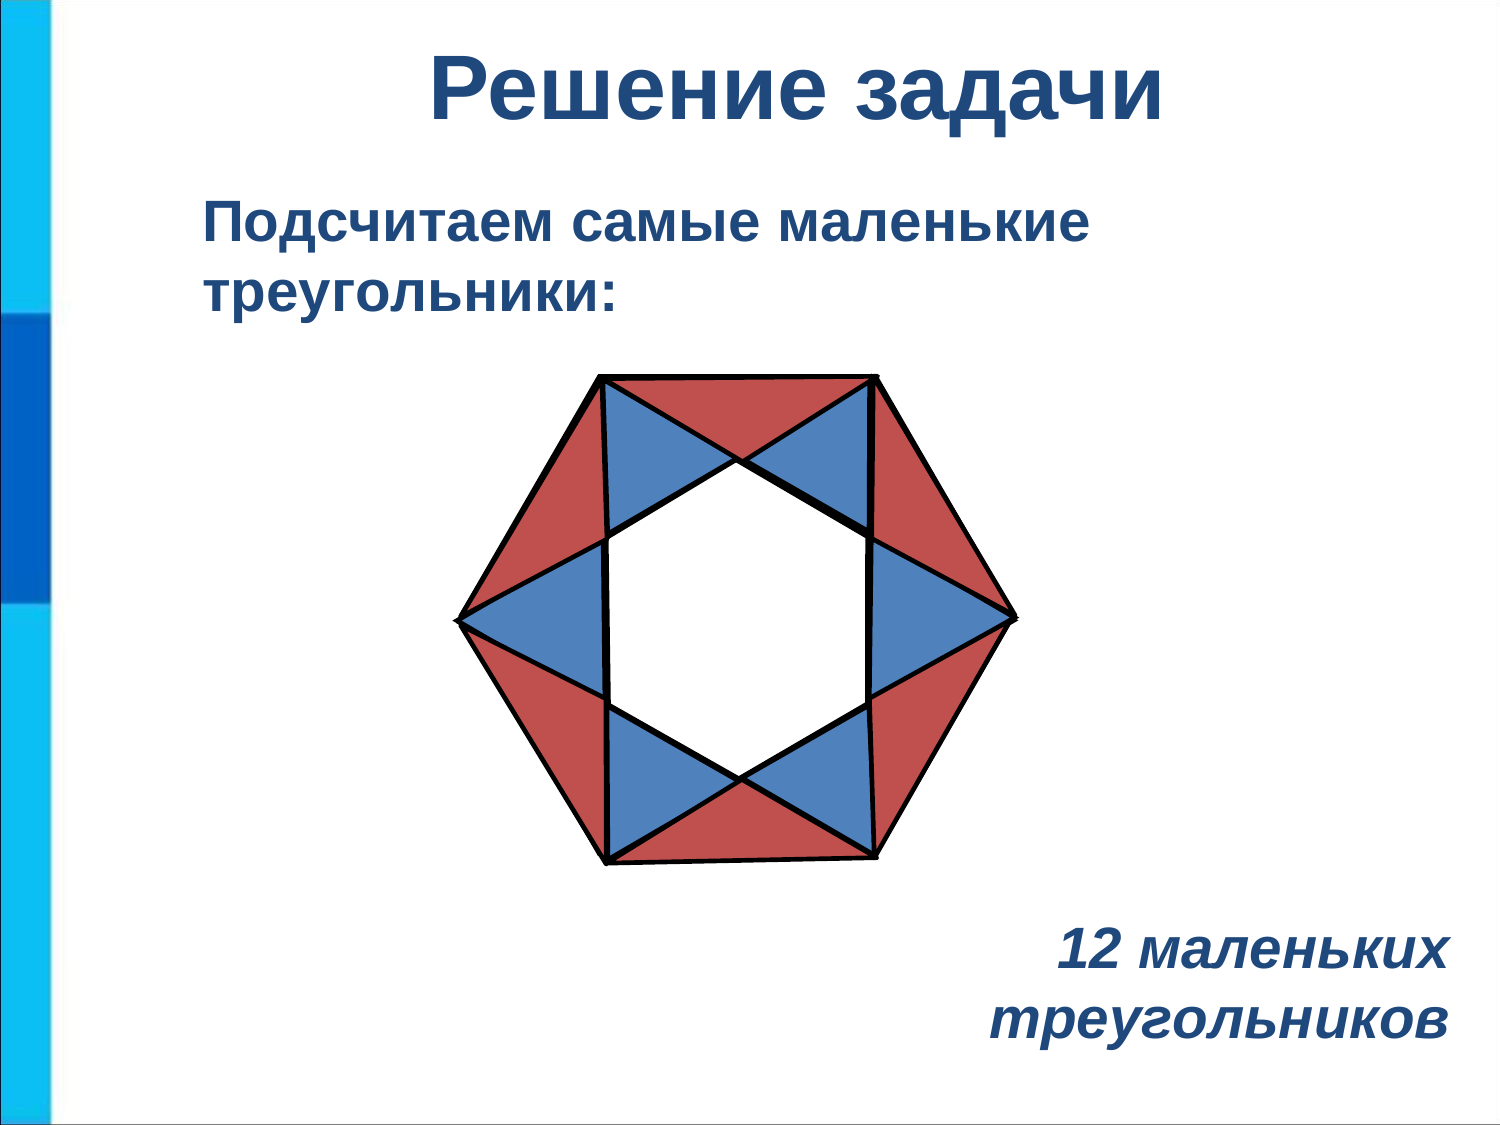

# Решение задачи
Подсчитаем самые маленькие треугольники:
12 маленьких треугольников